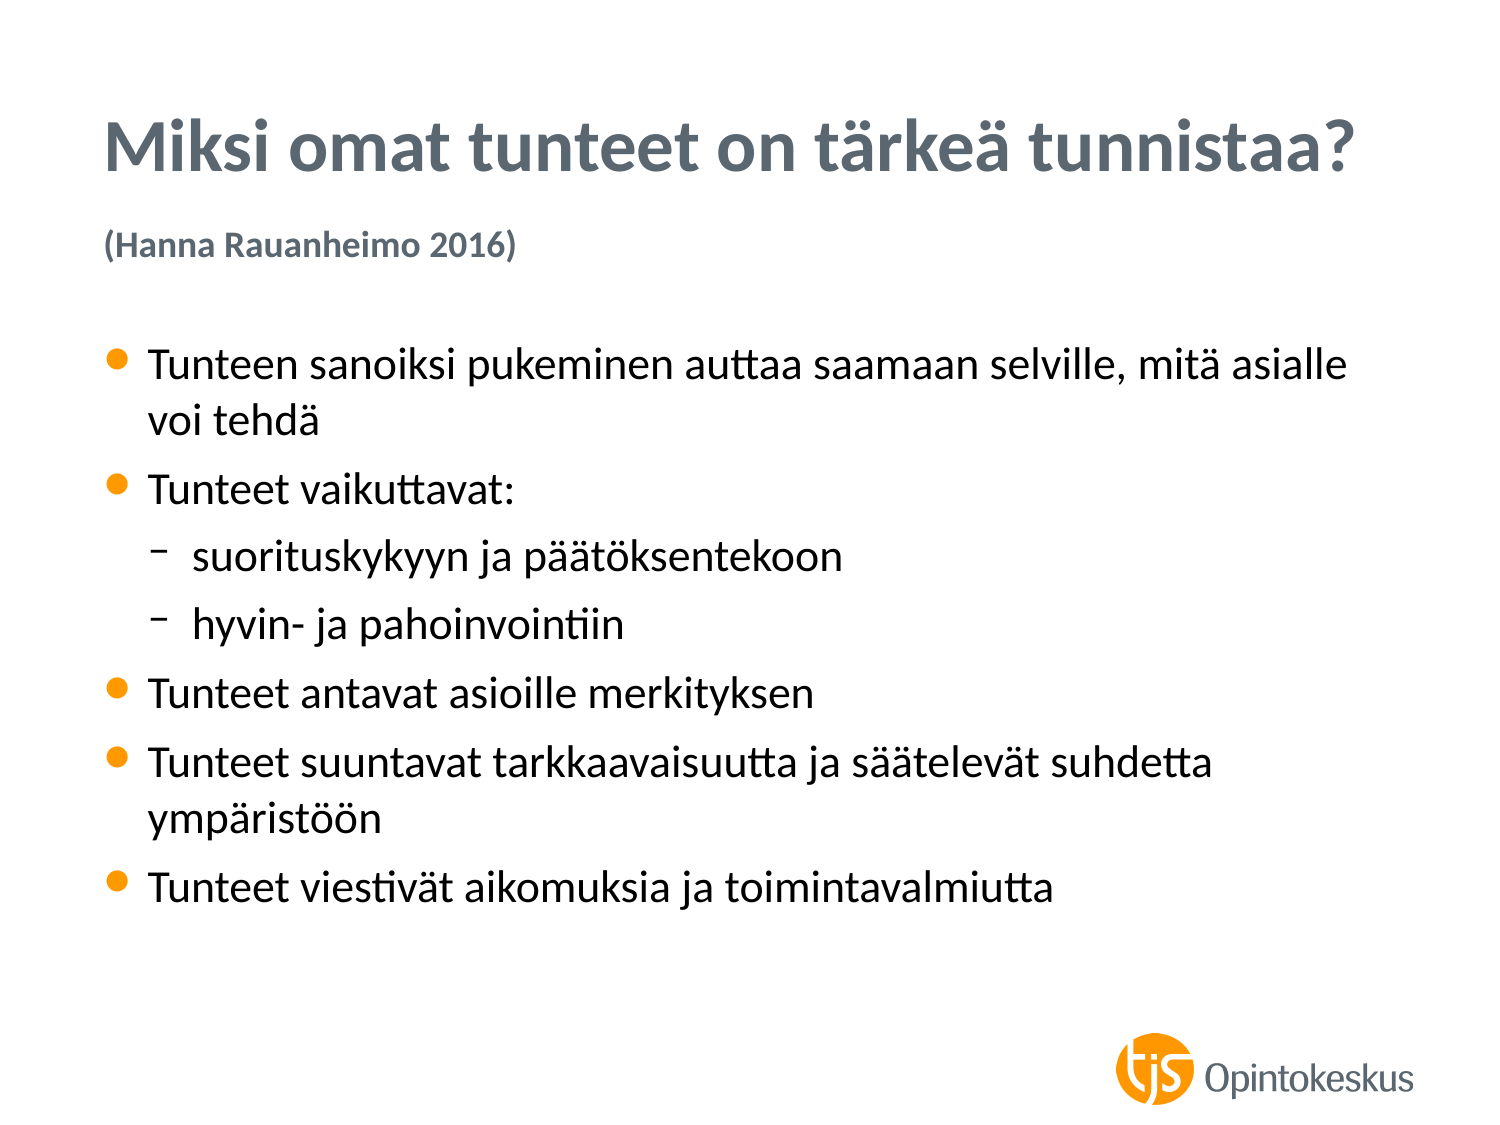

Miksi omat tunteet on tärkeä tunnistaa?
(Hanna Rauanheimo 2016)
# Tunteen sanoiksi pukeminen auttaa saamaan selville, mitä asialle voi tehdä
Tunteet vaikuttavat:
suorituskykyyn ja päätöksentekoon
hyvin- ja pahoinvointiin
Tunteet antavat asioille merkityksen
Tunteet suuntavat tarkkaavaisuutta ja säätelevät suhdetta ympäristöön
Tunteet viestivät aikomuksia ja toimintavalmiutta